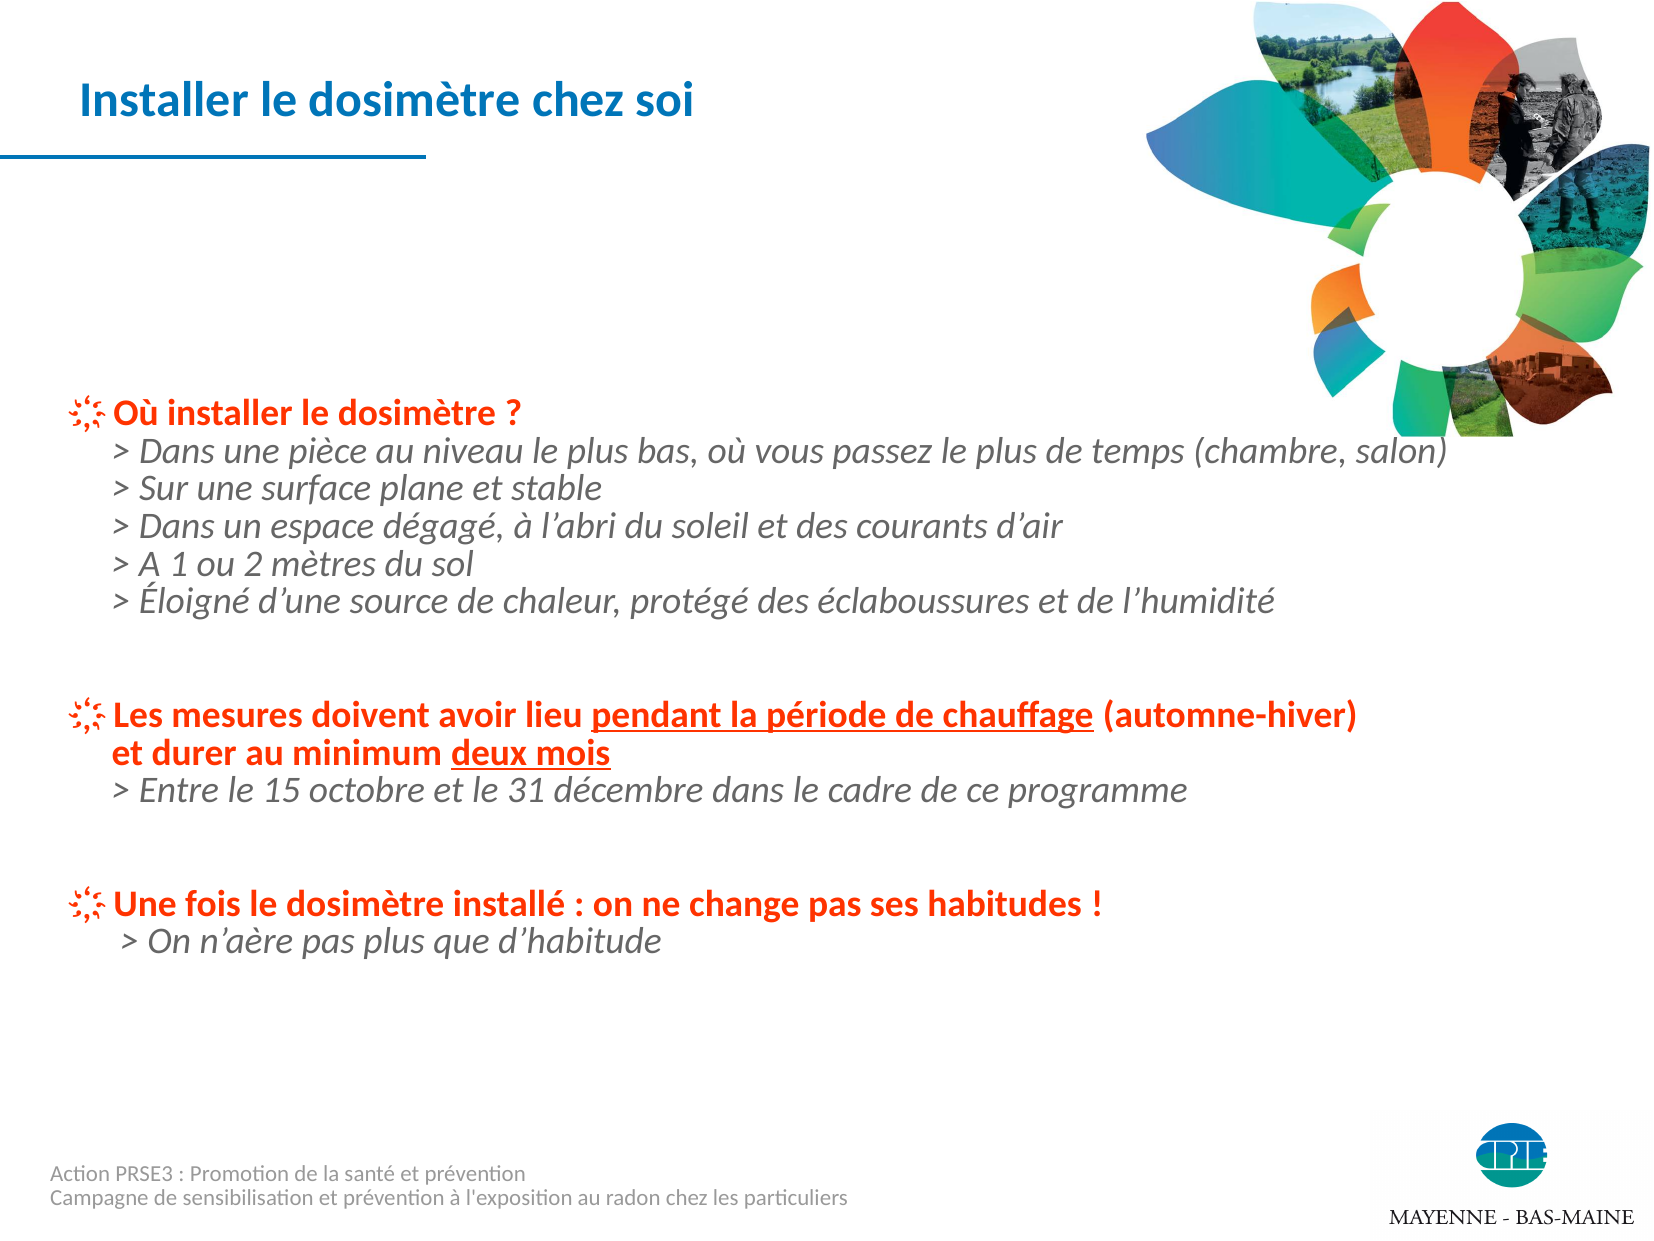

Installer le dosimètre chez soi
 ҉ Où installer le dosimètre ?
 > Dans une pièce au niveau le plus bas, où vous passez le plus de temps (chambre, salon)
 > Sur une surface plane et stable
 > Dans un espace dégagé, à l’abri du soleil et des courants d’air
 > A 1 ou 2 mètres du sol
 > Éloigné d’une source de chaleur, protégé des éclaboussures et de l’humidité
 ҉ Les mesures doivent avoir lieu pendant la période de chauffage (automne-hiver)
 et durer au minimum deux mois
 > Entre le 15 octobre et le 31 décembre dans le cadre de ce programme
 ҉ Une fois le dosimètre installé : on ne change pas ses habitudes !
 > On n’aère pas plus que d’habitude
Action PRSE3 : Promotion de la santé et prévention
Campagne de sensibilisation et prévention à l'exposition au radon chez les particuliers